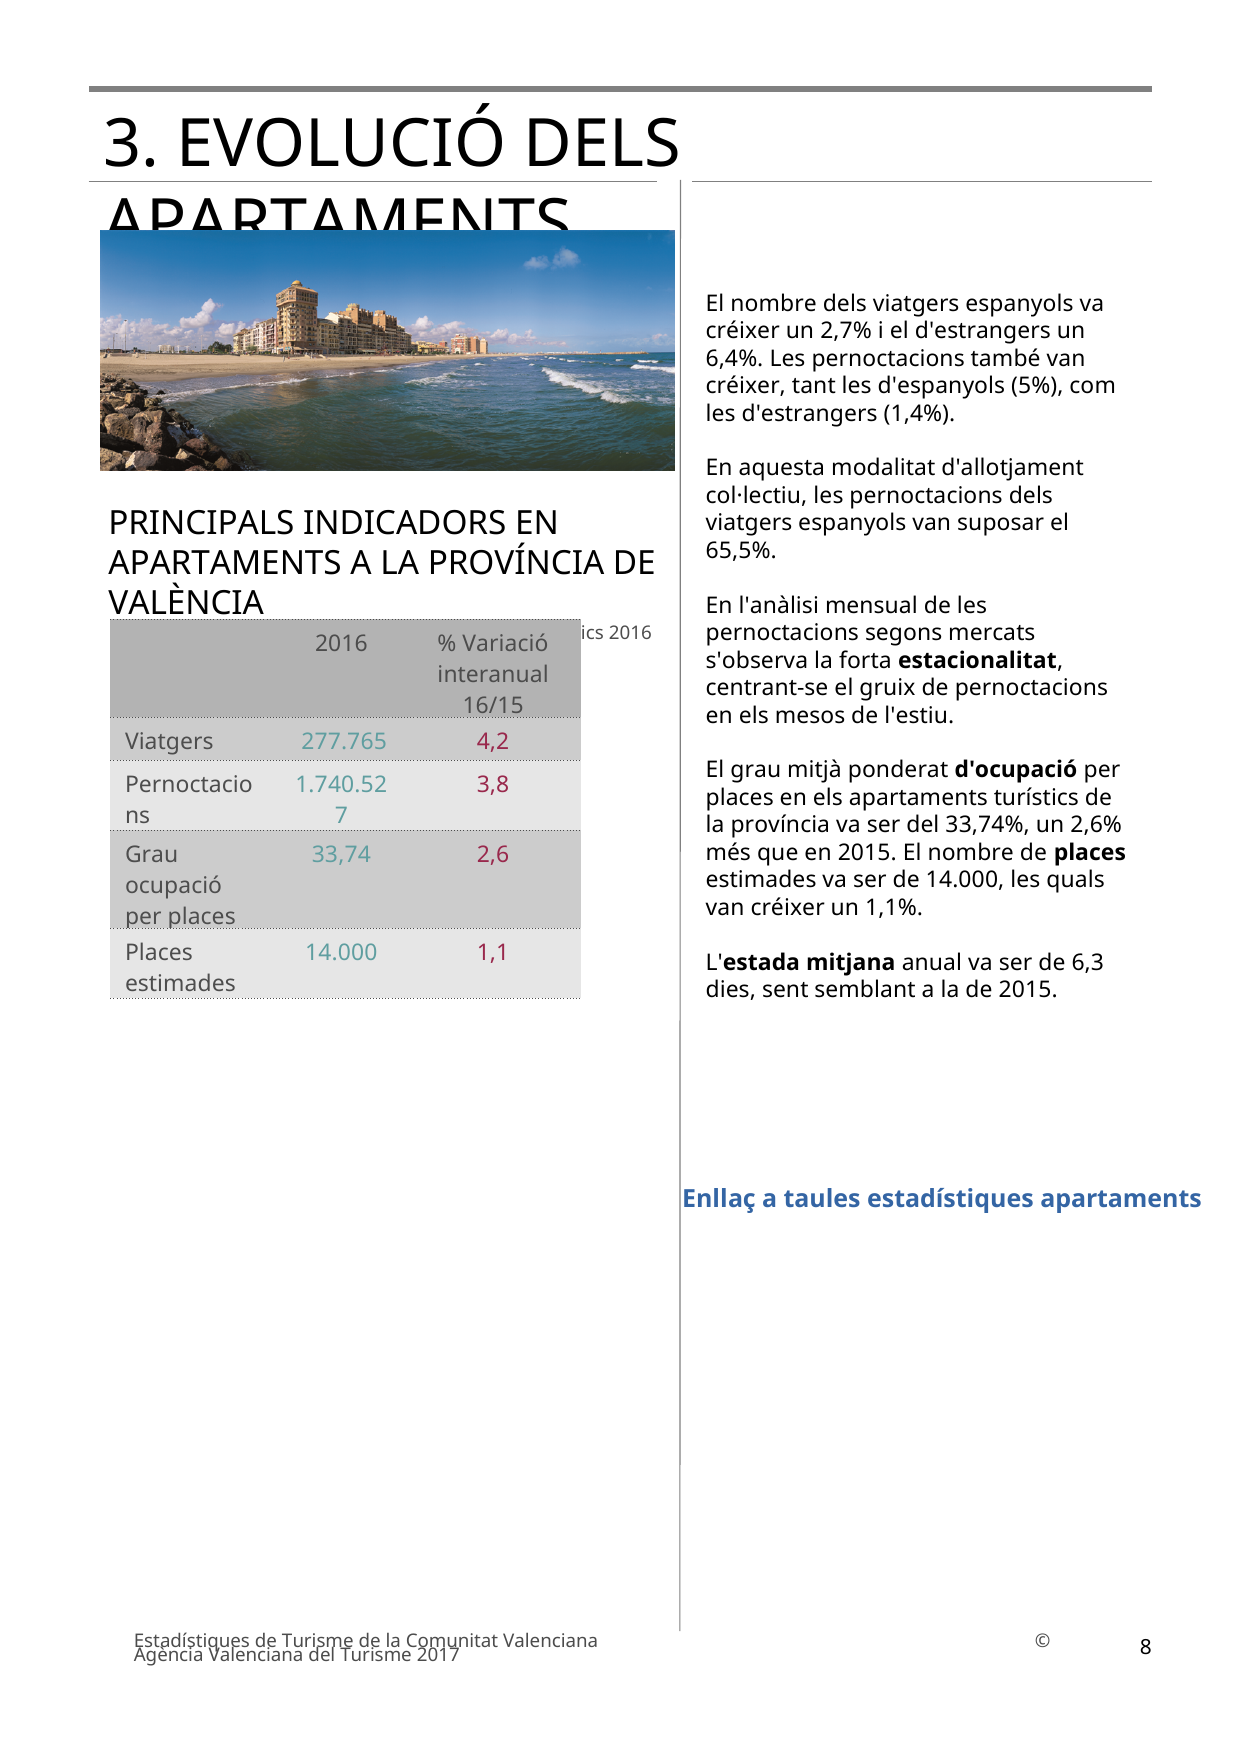

3. EVOLUCIÓ DELS APARTAMENTS
El nombre dels viatgers espanyols va créixer un 2,7% i el d'estrangers un 6,4%. Les pernoctacions també van créixer, tant les d'espanyols (5%), com les d'estrangers (1,4%).
En aquesta modalitat d'allotjament col·lectiu, les pernoctacions dels viatgers espanyols van suposar el 65,5%.
En l'anàlisi mensual de les pernoctacions segons mercats s'observa la forta estacionalitat, centrant-se el gruix de pernoctacions en els mesos de l'estiu.
El grau mitjà ponderat d'ocupació per places en els apartaments turístics de la província va ser del 33,74%, un 2,6% més que en 2015. El nombre de places estimades va ser de 14.000, les quals van créixer un 1,1%.
L'estada mitjana anual va ser de 6,3 dies, sent semblant a la de 2015.
PRINCIPALS INDICADORS EN APARTAMENTS A LA PROVÍNCIA DE VALÈNCIA
Font: INE, Enquesta d'Ocupació en Allotjaments Turístics 2016
| | 2016 | % Variació interanual 16/15 |
| --- | --- | --- |
| Viatgers | 277.765 | 4,2 |
| Pernoctacions | 1.740.527 | 3,8 |
| Grau ocupació per places | 33,74 | 2,6 |
| Places estimades | 14.000 | 1,1 |
Enllaç a taules estadístiques apartaments